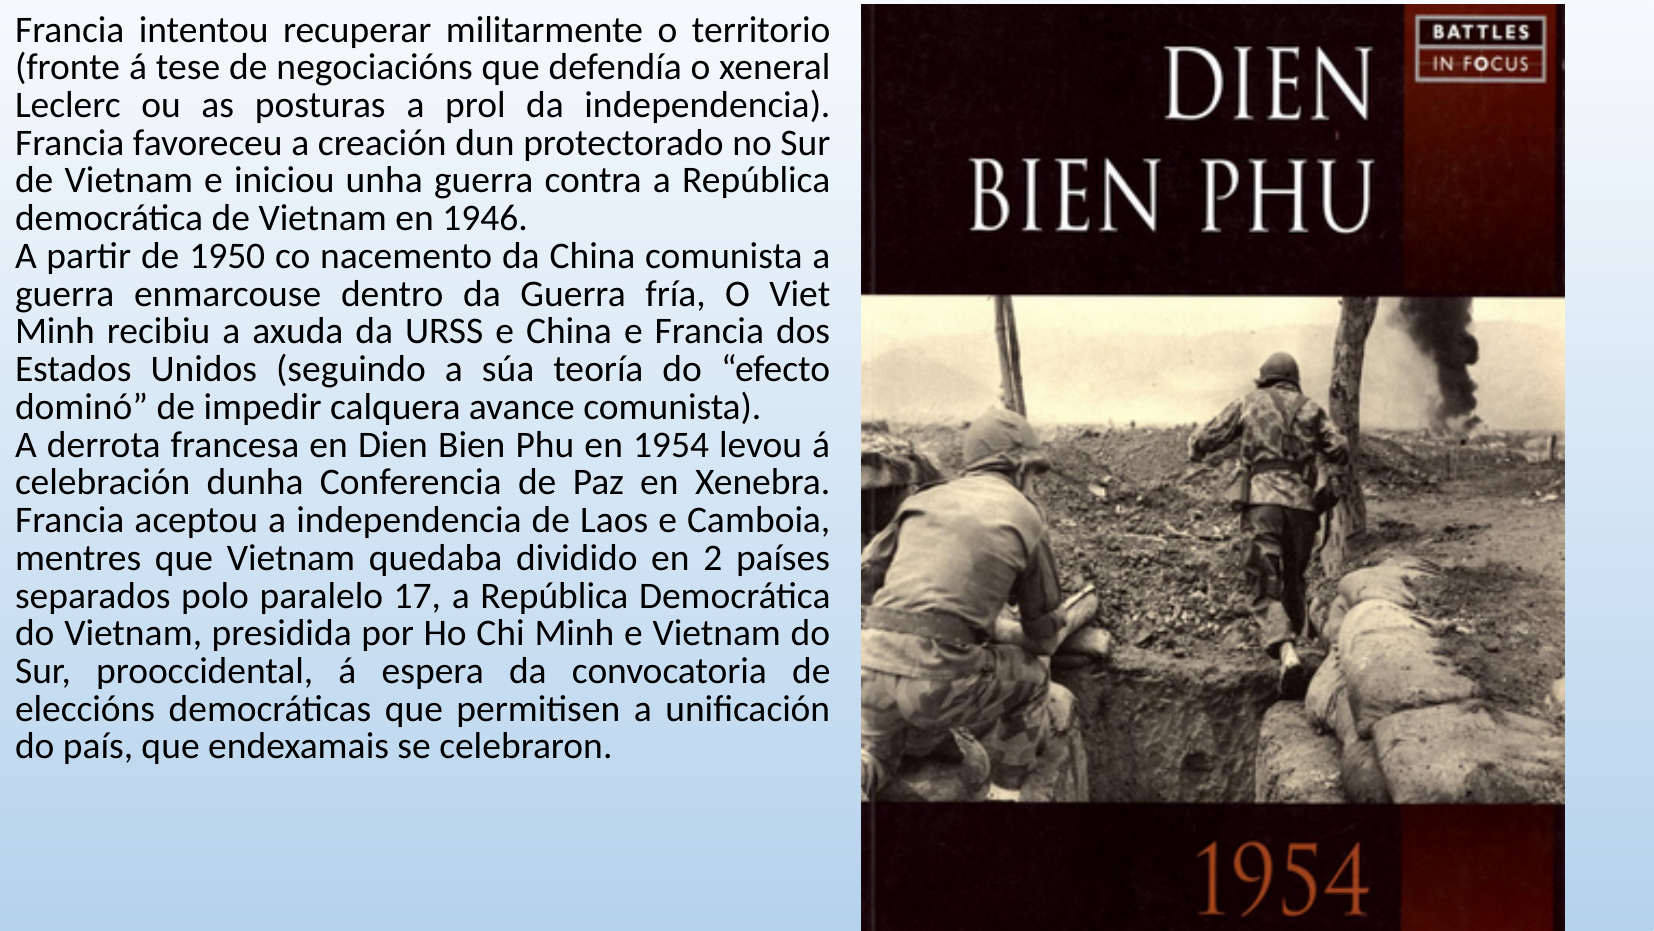

Francia intentou recuperar militarmente o territorio (fronte á tese de negociacións que defendía o xeneral Leclerc ou as posturas a prol da independencia). Francia favoreceu a creación dun protectorado no Sur de Vietnam e iniciou unha guerra contra a República democrática de Vietnam en 1946.
A partir de 1950 co nacemento da China comunista a guerra enmarcouse dentro da Guerra fría, O Viet Minh recibiu a axuda da URSS e China e Francia dos Estados Unidos (seguindo a súa teoría do “efecto dominó” de impedir calquera avance comunista).
A derrota francesa en Dien Bien Phu en 1954 levou á celebración dunha Conferencia de Paz en Xenebra. Francia aceptou a independencia de Laos e Camboia, mentres que Vietnam quedaba dividido en 2 países separados polo paralelo 17, a República Democrática do Vietnam, presidida por Ho Chi Minh e Vietnam do Sur, prooccidental, á espera da convocatoria de eleccións democráticas que permitisen a unificación do país, que endexamais se celebraron.